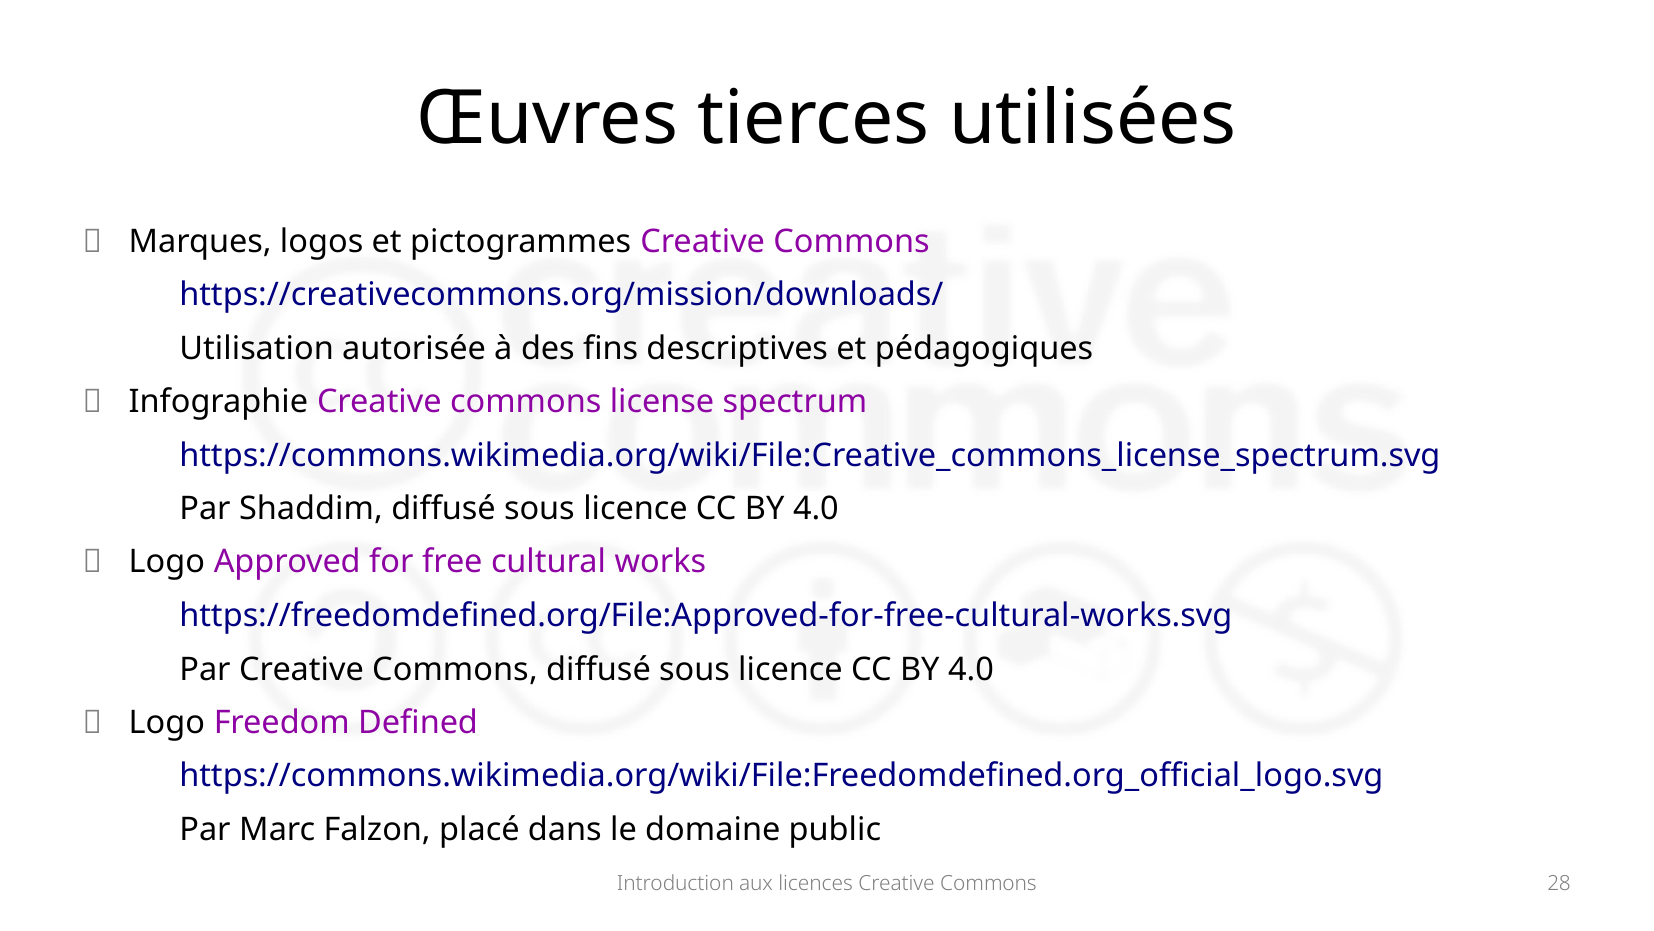

# Œuvres tierces utilisées
Marques, logos et pictogrammes Creative Commons
https://creativecommons.org/mission/downloads/
Utilisation autorisée à des fins descriptives et pédagogiques
Infographie Creative commons license spectrum
https://commons.wikimedia.org/wiki/File:Creative_commons_license_spectrum.svg
Par Shaddim, diffusé sous licence CC BY 4.0
Logo Approved for free cultural works
https://freedomdefined.org/File:Approved-for-free-cultural-works.svg
Par Creative Commons, diffusé sous licence CC BY 4.0
Logo Freedom Defined
https://commons.wikimedia.org/wiki/File:Freedomdefined.org_official_logo.svg
Par Marc Falzon, placé dans le domaine public
Introduction aux licences Creative Commons
28